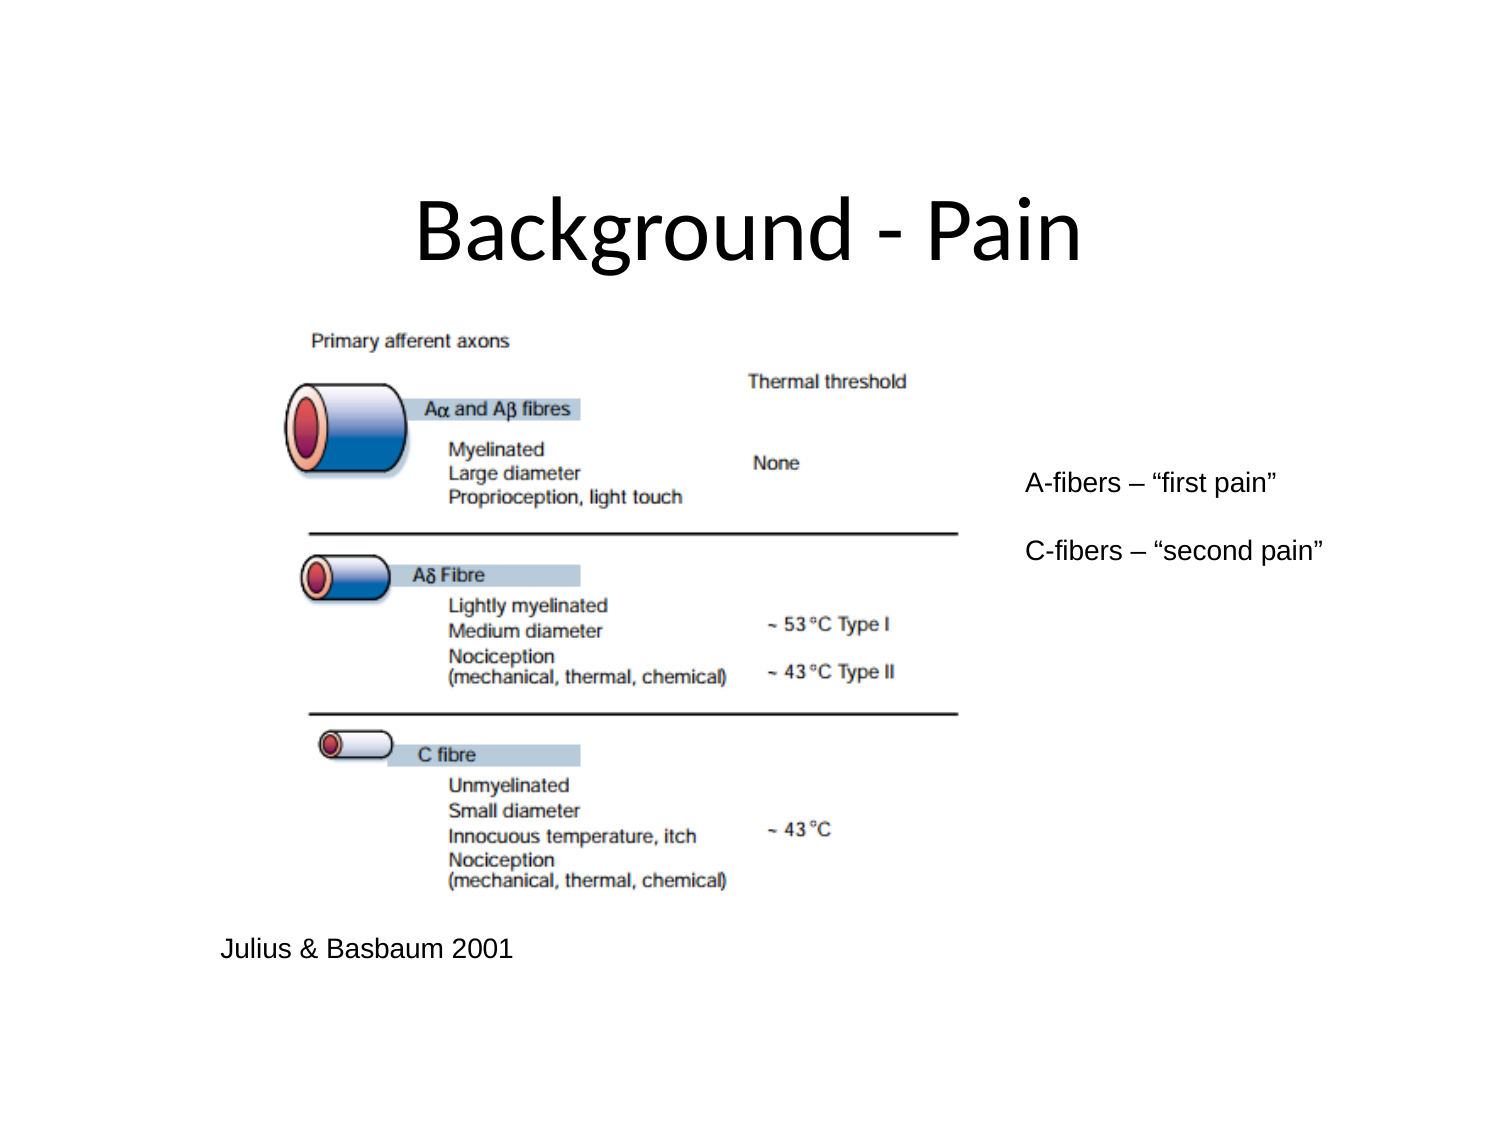

# Background - Pain
A-fibers – “first pain”
C-fibers – “second pain”
Julius & Basbaum 2001